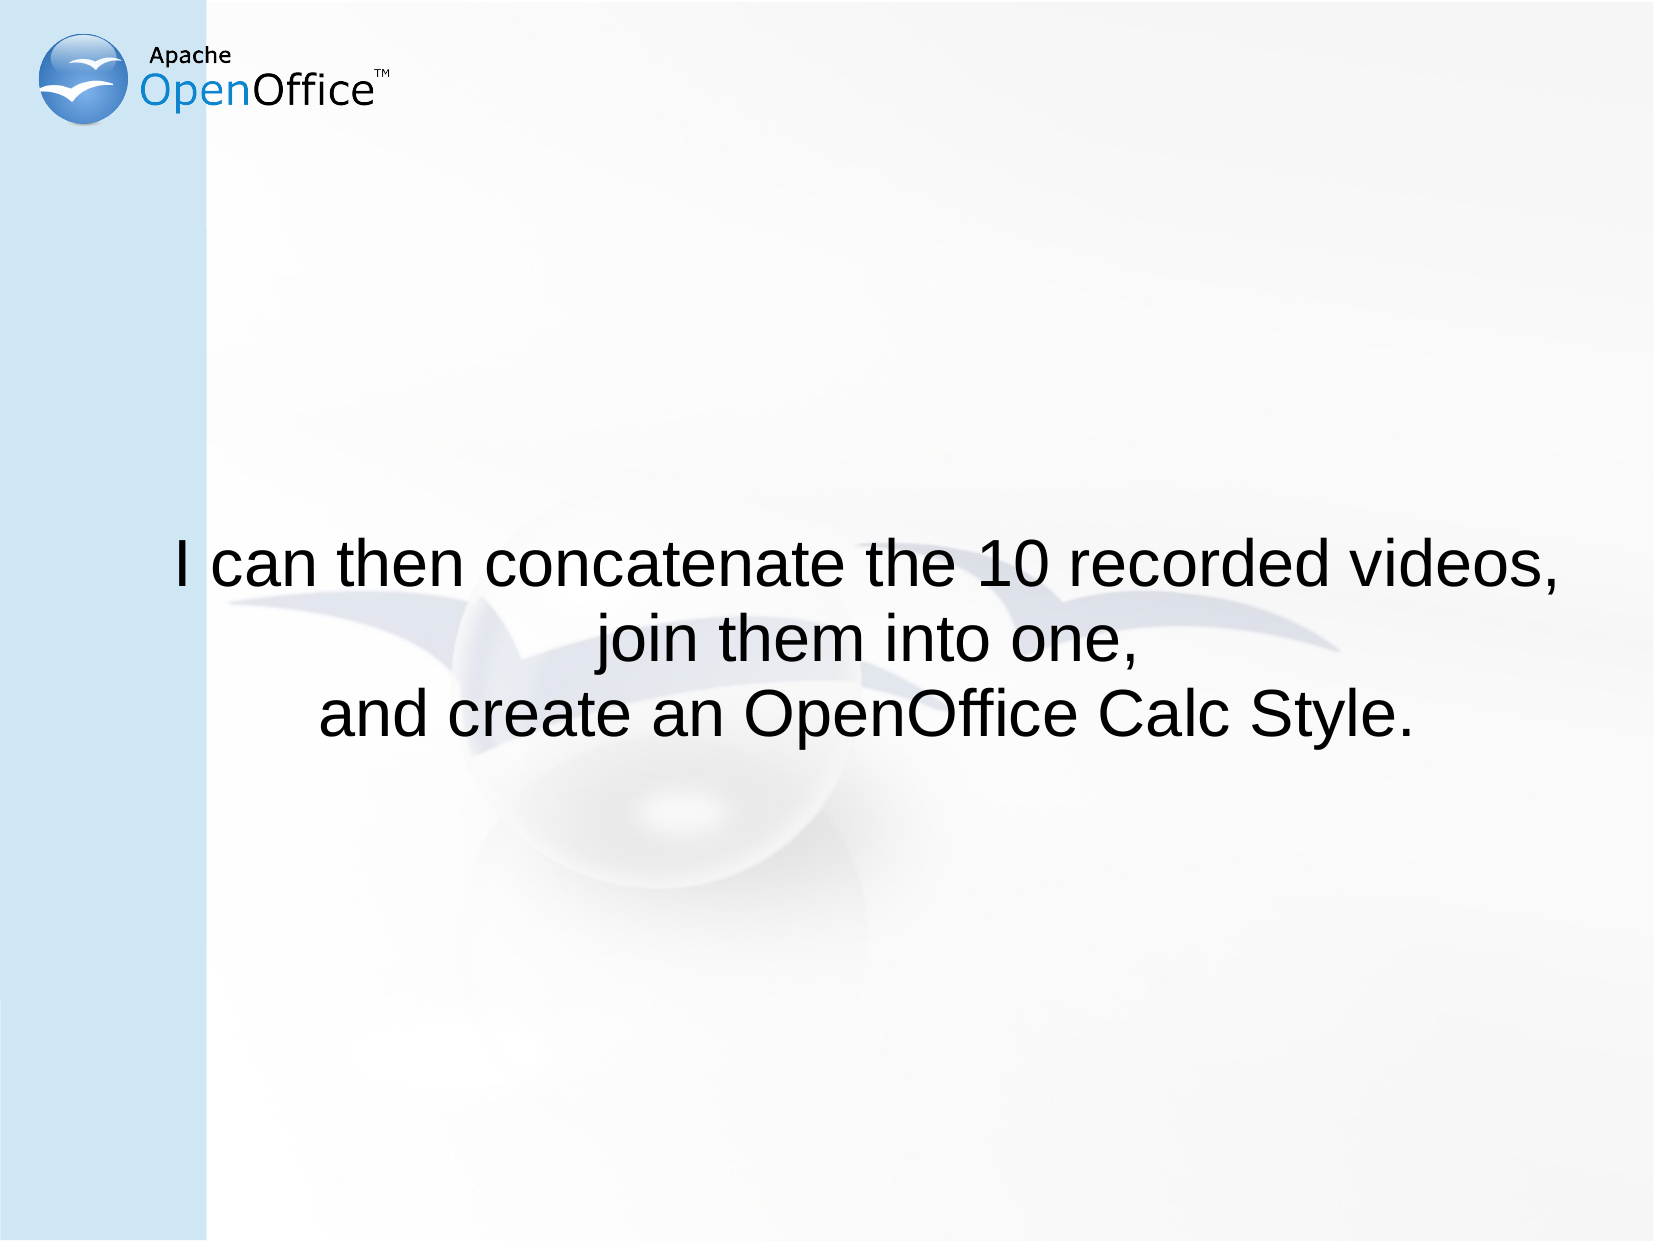

# I can then concatenate the 10 recorded videos,
join them into one,
and create an OpenOffice Calc Style.